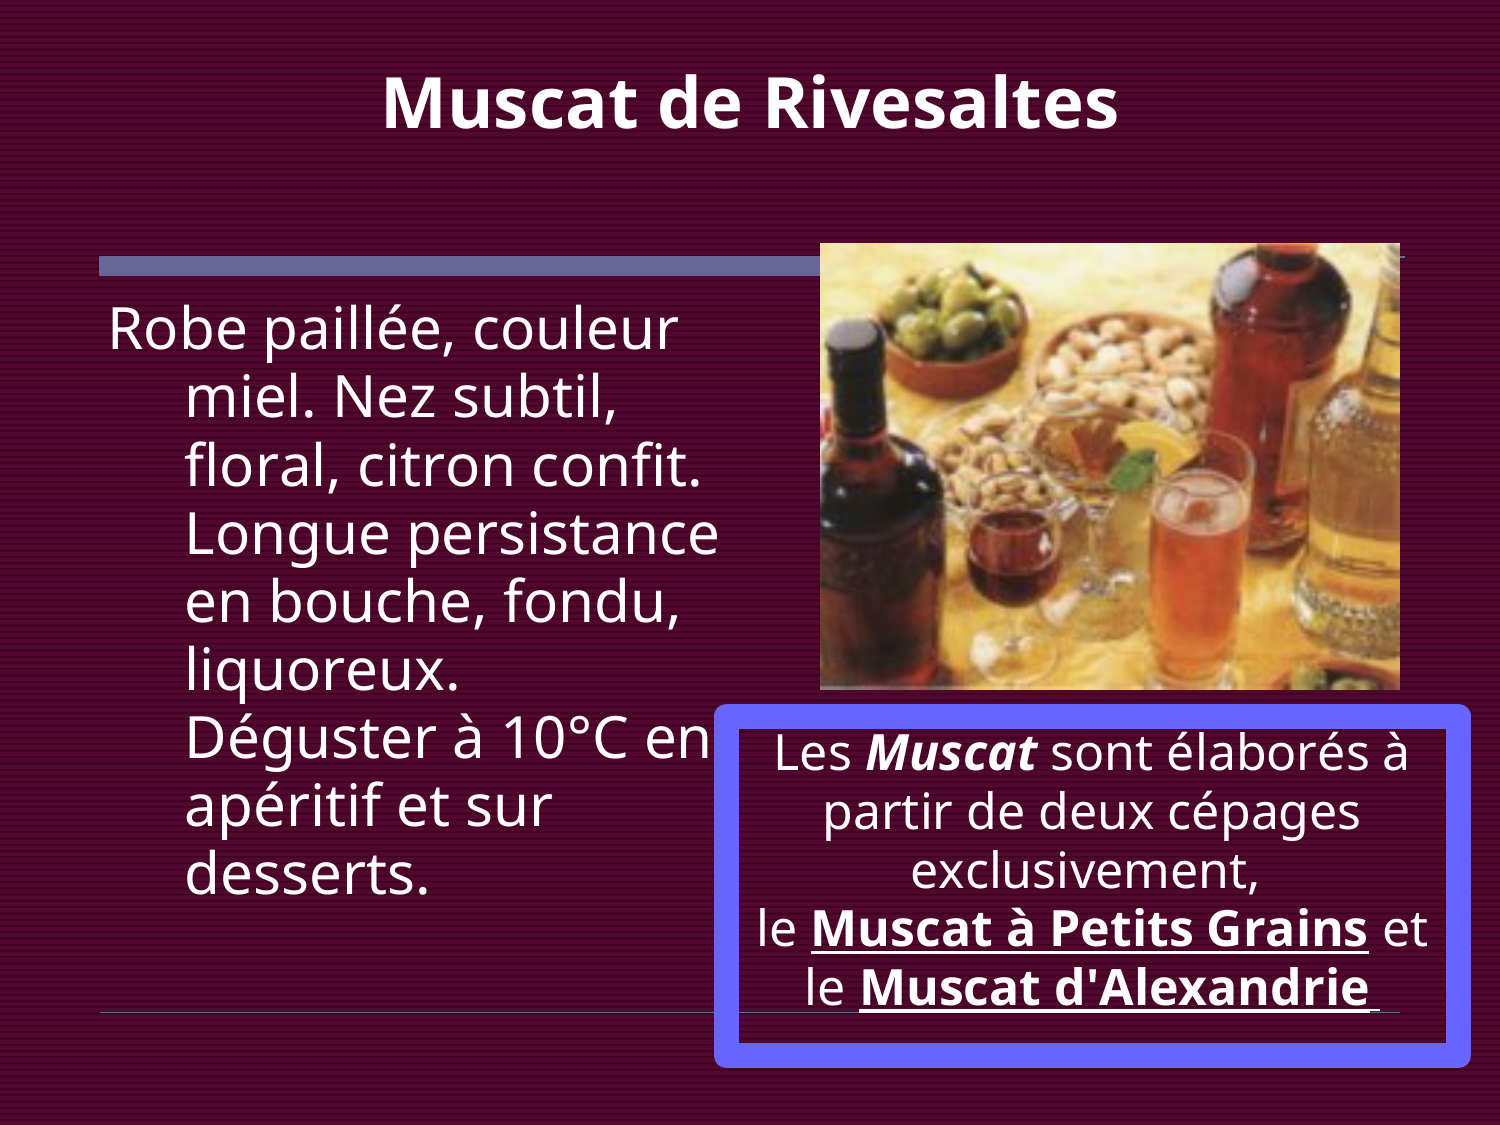

# Muscat de Rivesaltes
Robe paillée, couleur miel. Nez subtil, floral, citron confit. Longue persistance en bouche, fondu, liquoreux. Déguster à 10°C en apéritif et sur desserts.
Les Muscat sont élaborés à partir de deux cépages exclusivement,
le Muscat à Petits Grains et le Muscat d'Alexandrie